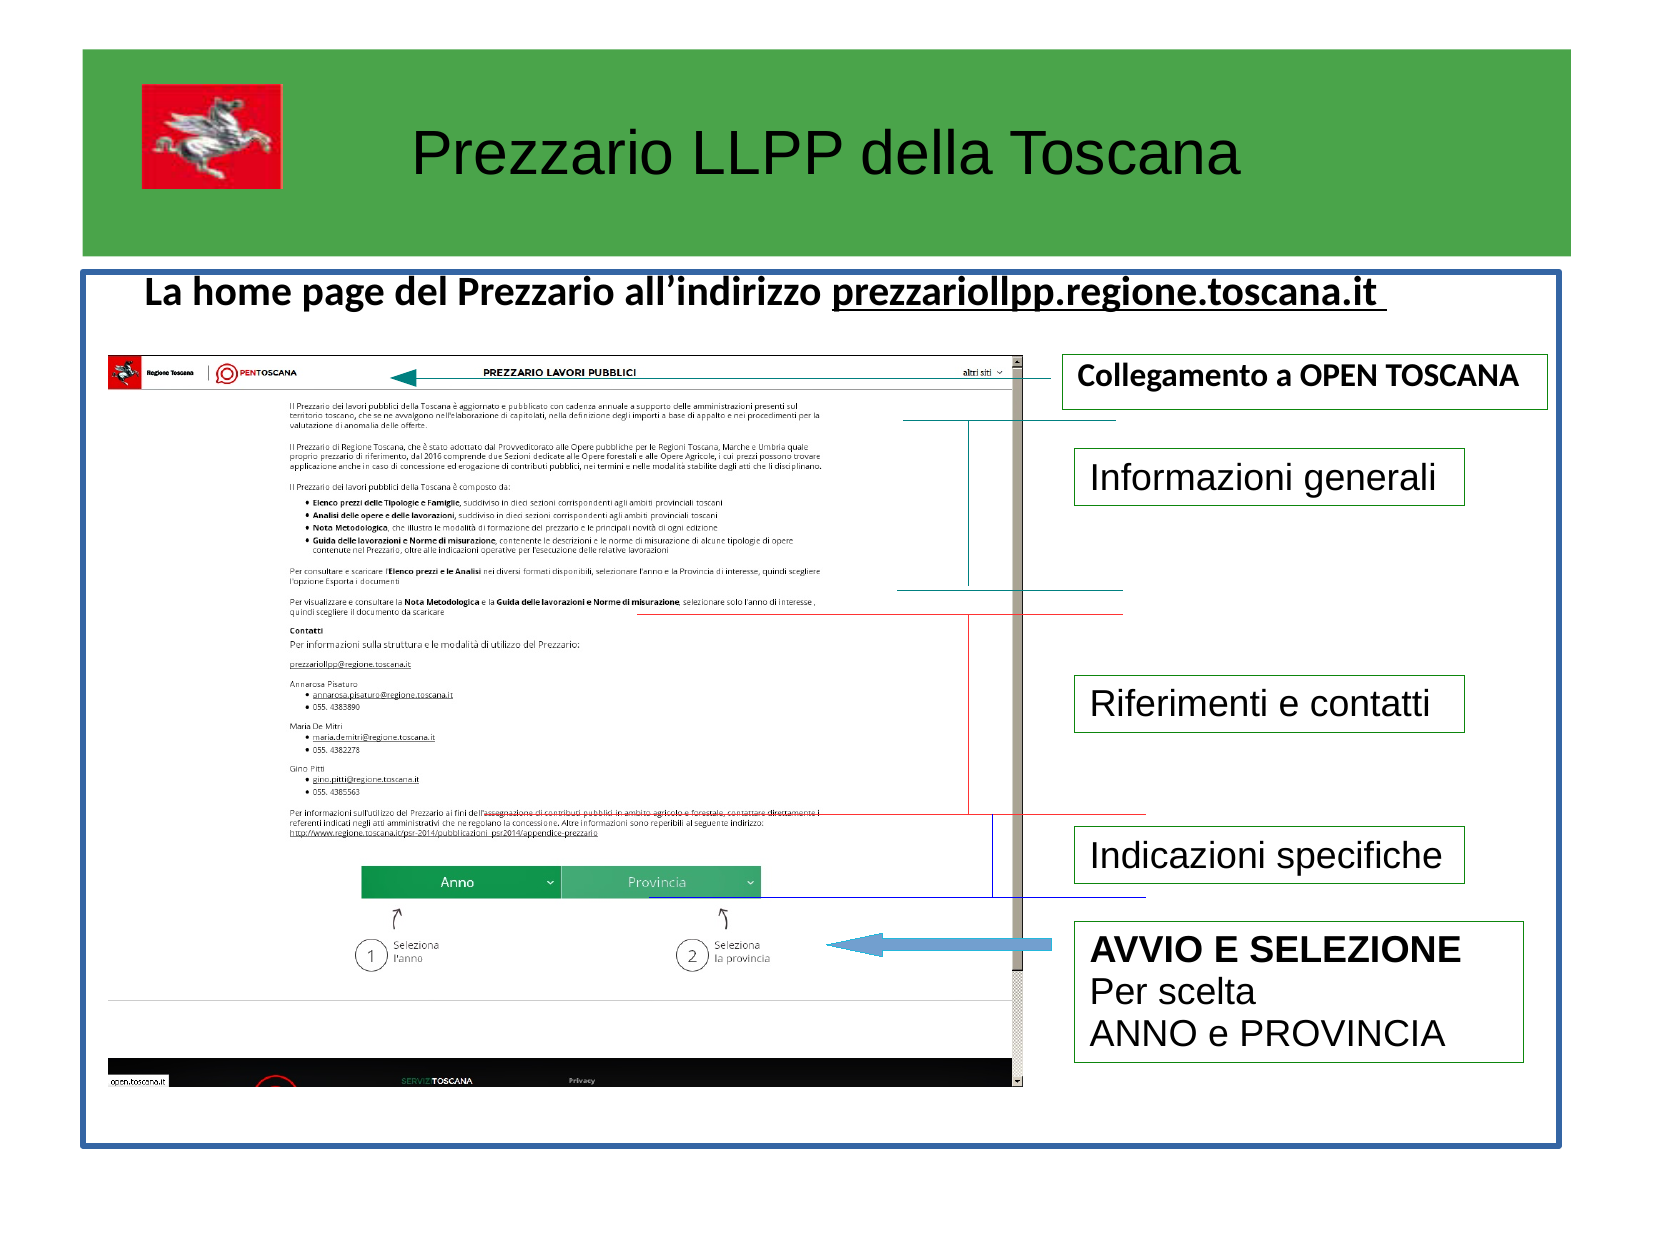

# Prezzario LLPP della Toscana
La home page del Prezzario all’indirizzo prezzariollpp.regione.toscana.it
Collegamento a OPEN TOSCANA
Informazioni generali
Riferimenti e contatti
Indicazioni specifiche
AVVIO E SELEZIONE
Per scelta
ANNO e PROVINCIA